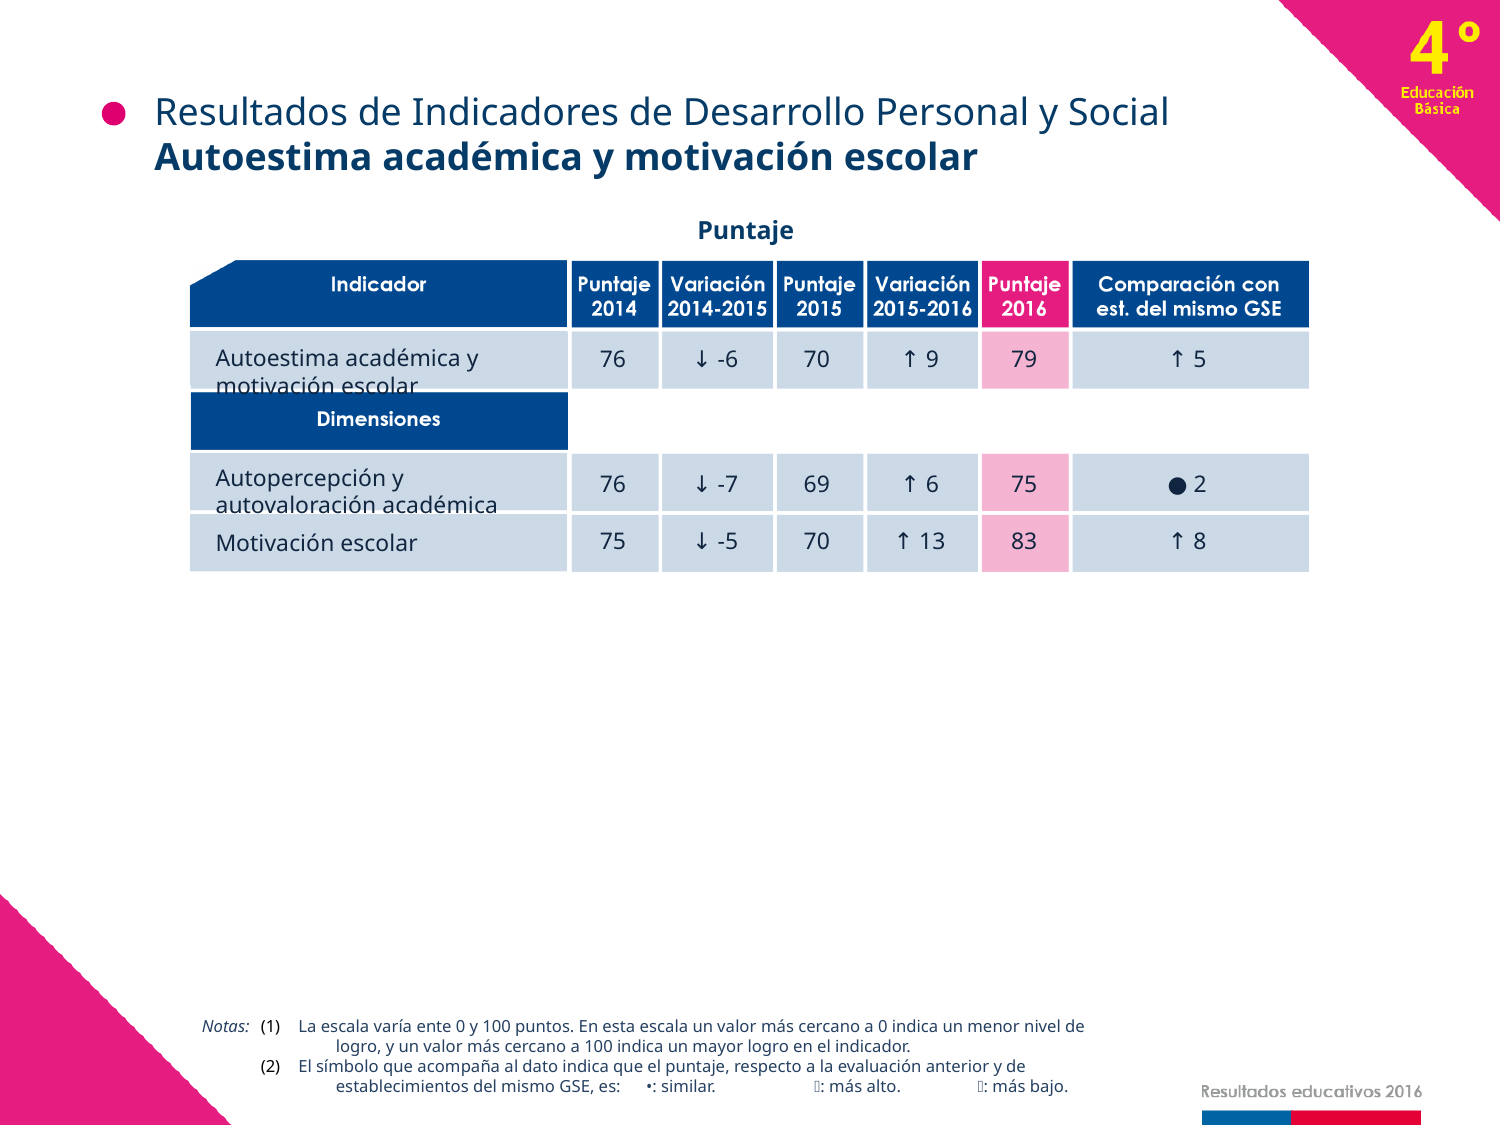

Resultados de Indicadores de Desarrollo Personal y Social
Autoestima académica y motivación escolar
Puntaje
Autoestima académica y motivación escolar
76
↓ -6
70
↑ 9
79
↑ 5
Autopercepción y autovaloración académica
76
↓ -7
69
↑ 6
75
● 2
Motivación escolar
75
↓ -5
70
↑ 13
83
↑ 8
Notas:
La escala varía ente 0 y 100 puntos. En esta escala un valor más cercano a 0 indica un menor nivel de logro, y un valor más cercano a 100 indica un mayor logro en el indicador.
El símbolo que acompaña al dato indica que el puntaje, respecto a la evaluación anterior y de establecimientos del mismo GSE, es: •: similar. : más alto. : más bajo.